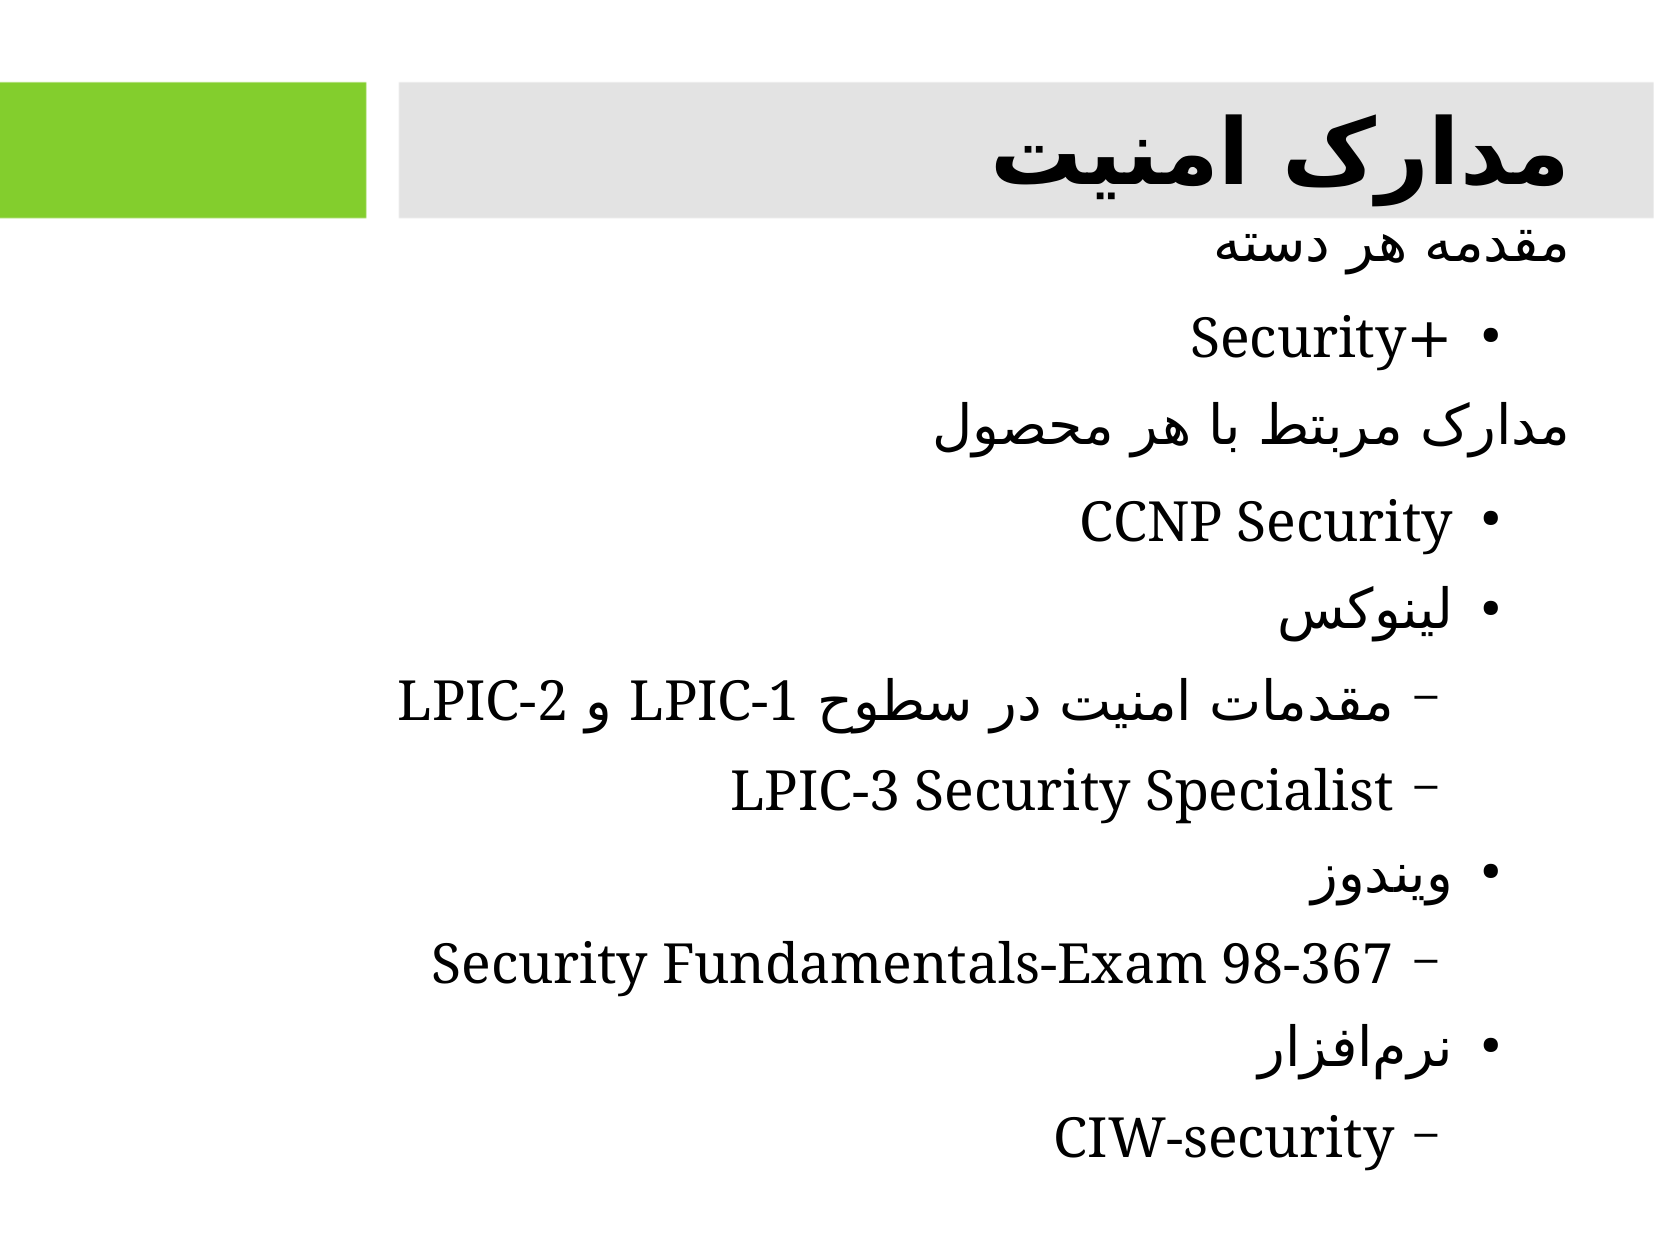

# مدارک امنیت
مقدمه هر دسته
+Security
مدارک مربتط با هر محصول
CCNP Security
لینوکس
مقدمات امنیت در سطوح LPIC-1 و LPIC-2
LPIC-3 Security Specialist
ویندوز
Security Fundamentals-Exam 98-367
نرم‌افزار
CIW-security